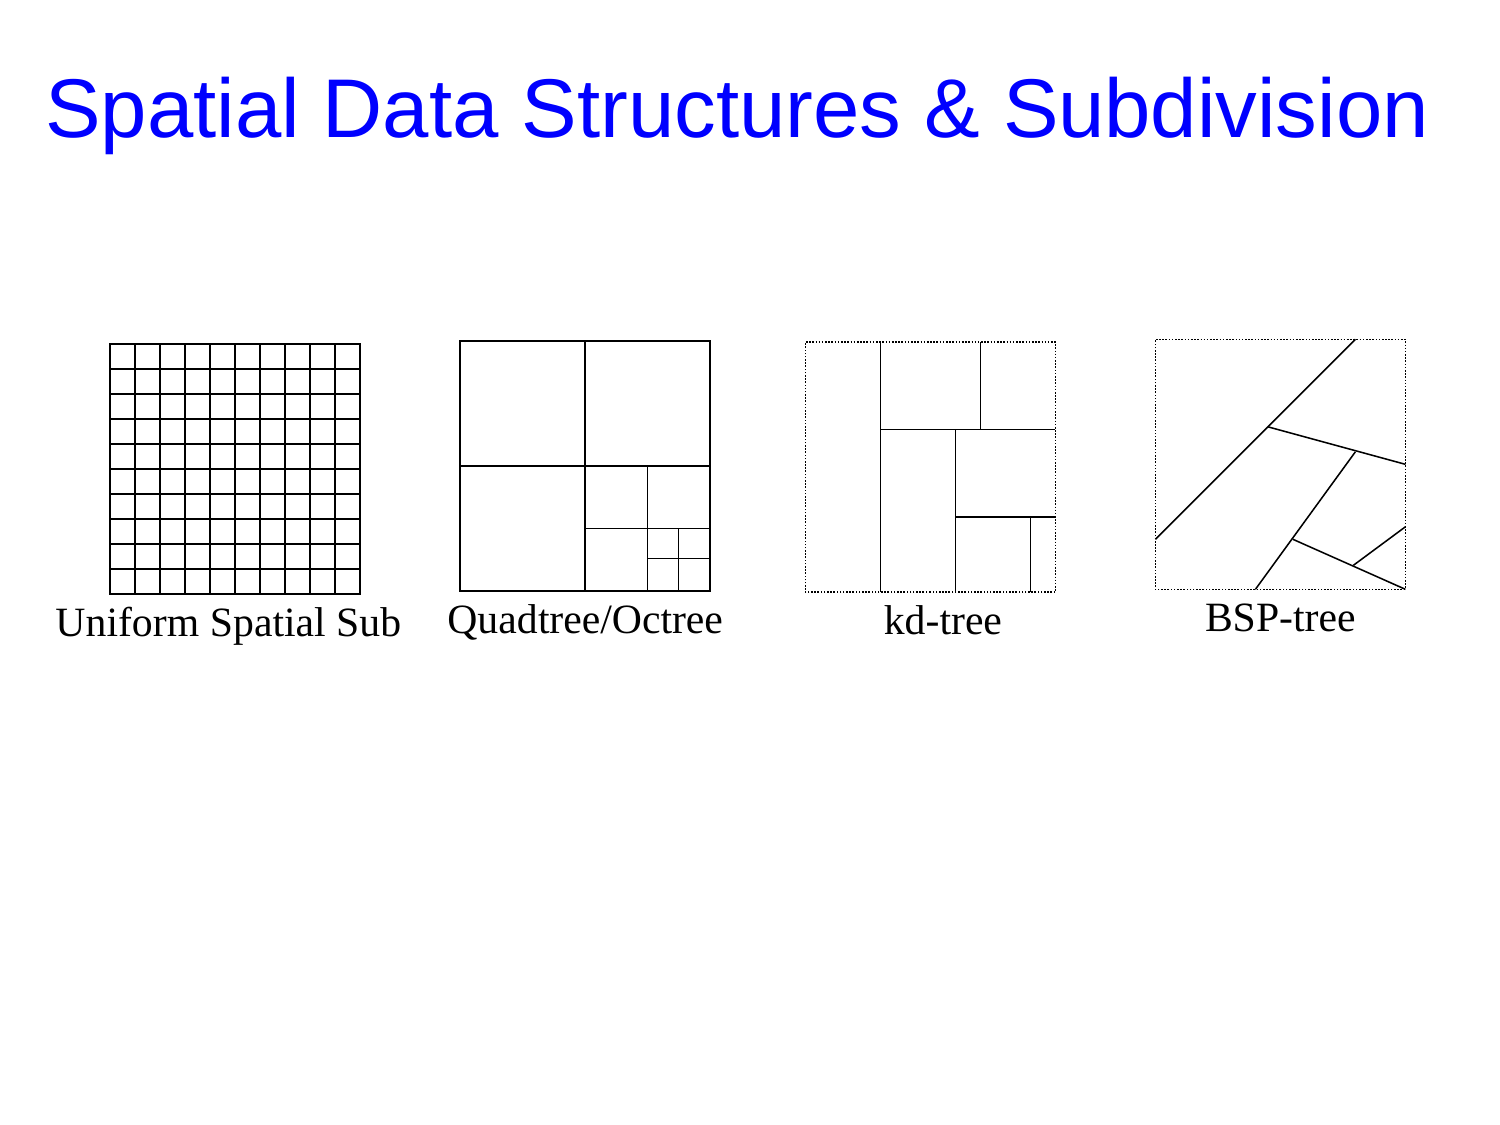

# Spatial Data Structures & Subdivision
BSP-tree
Quadtree/Octree
kd-tree
Uniform Spatial Sub